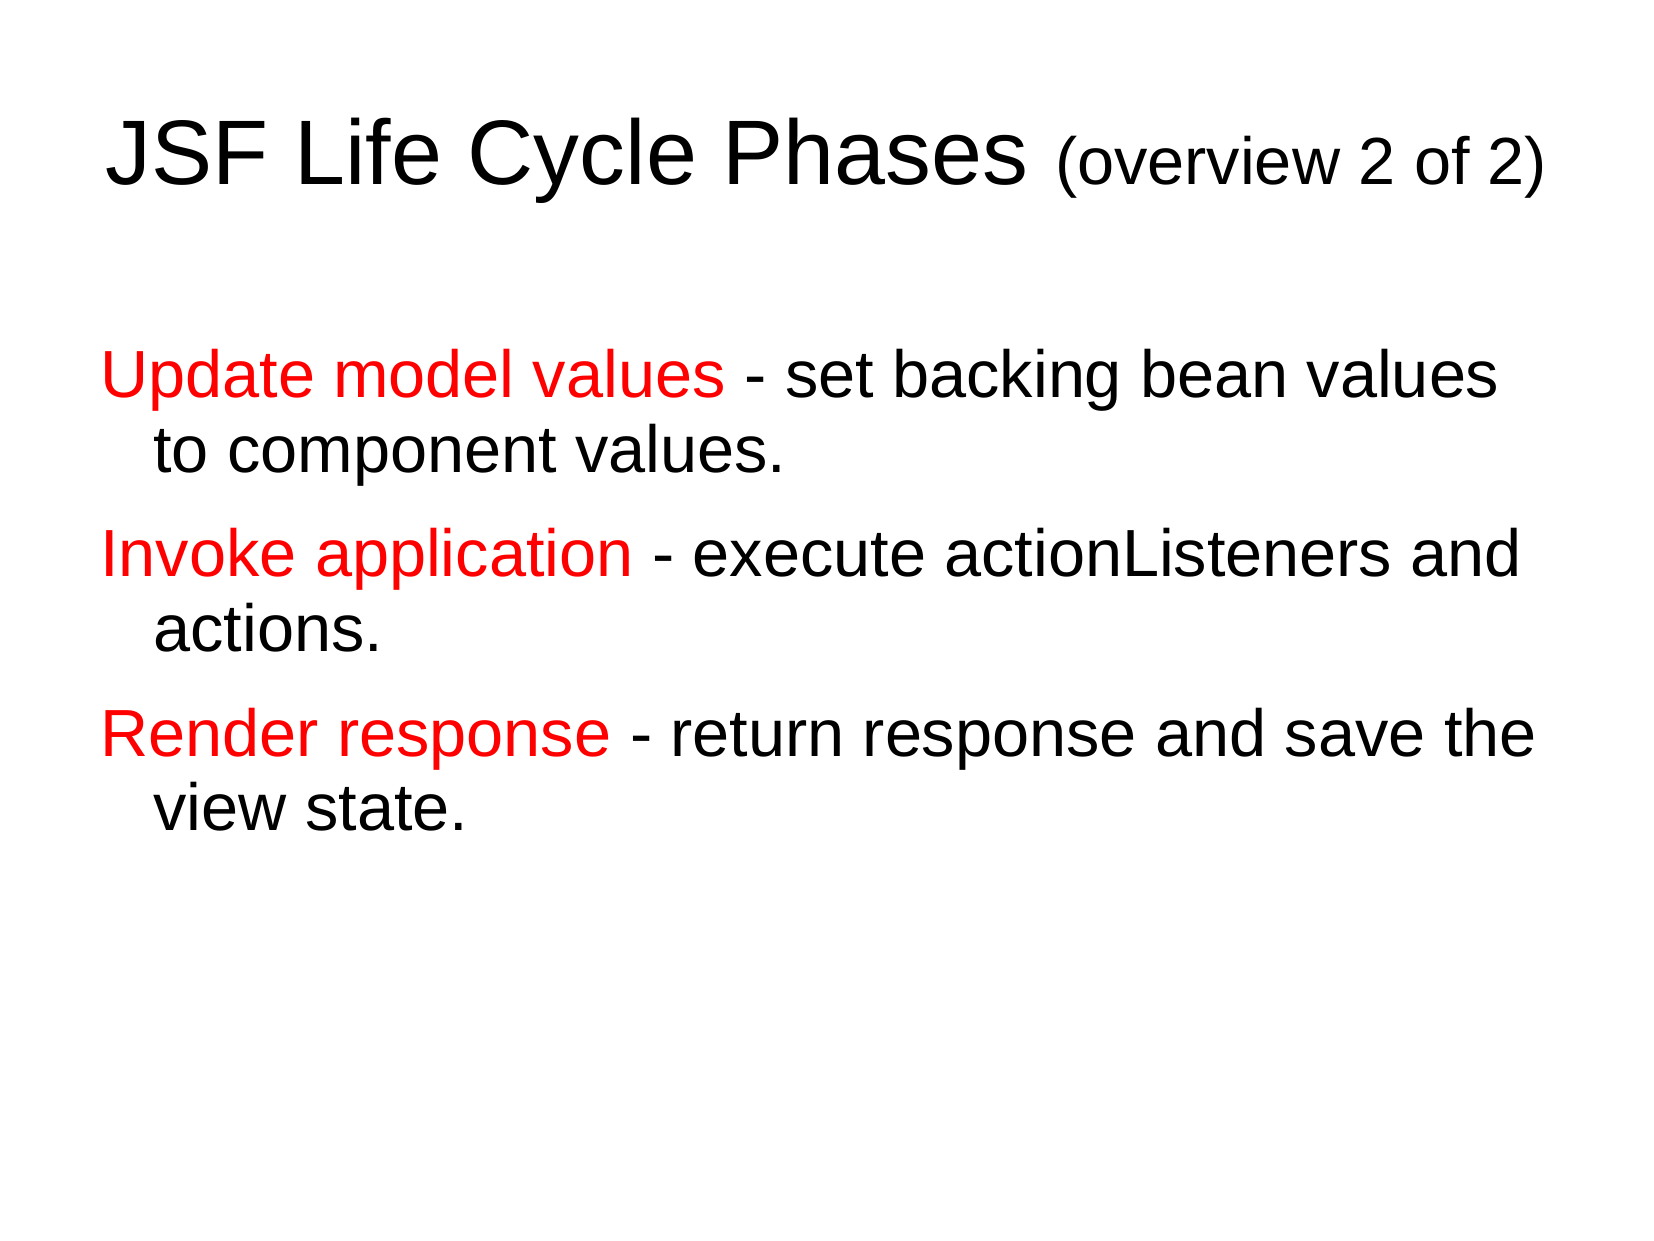

# JSF Life Cycle Phases (overview 2 of 2)
Update model values - set backing bean values to component values.
Invoke application - execute actionListeners and actions.
Render response - return response and save the view state.